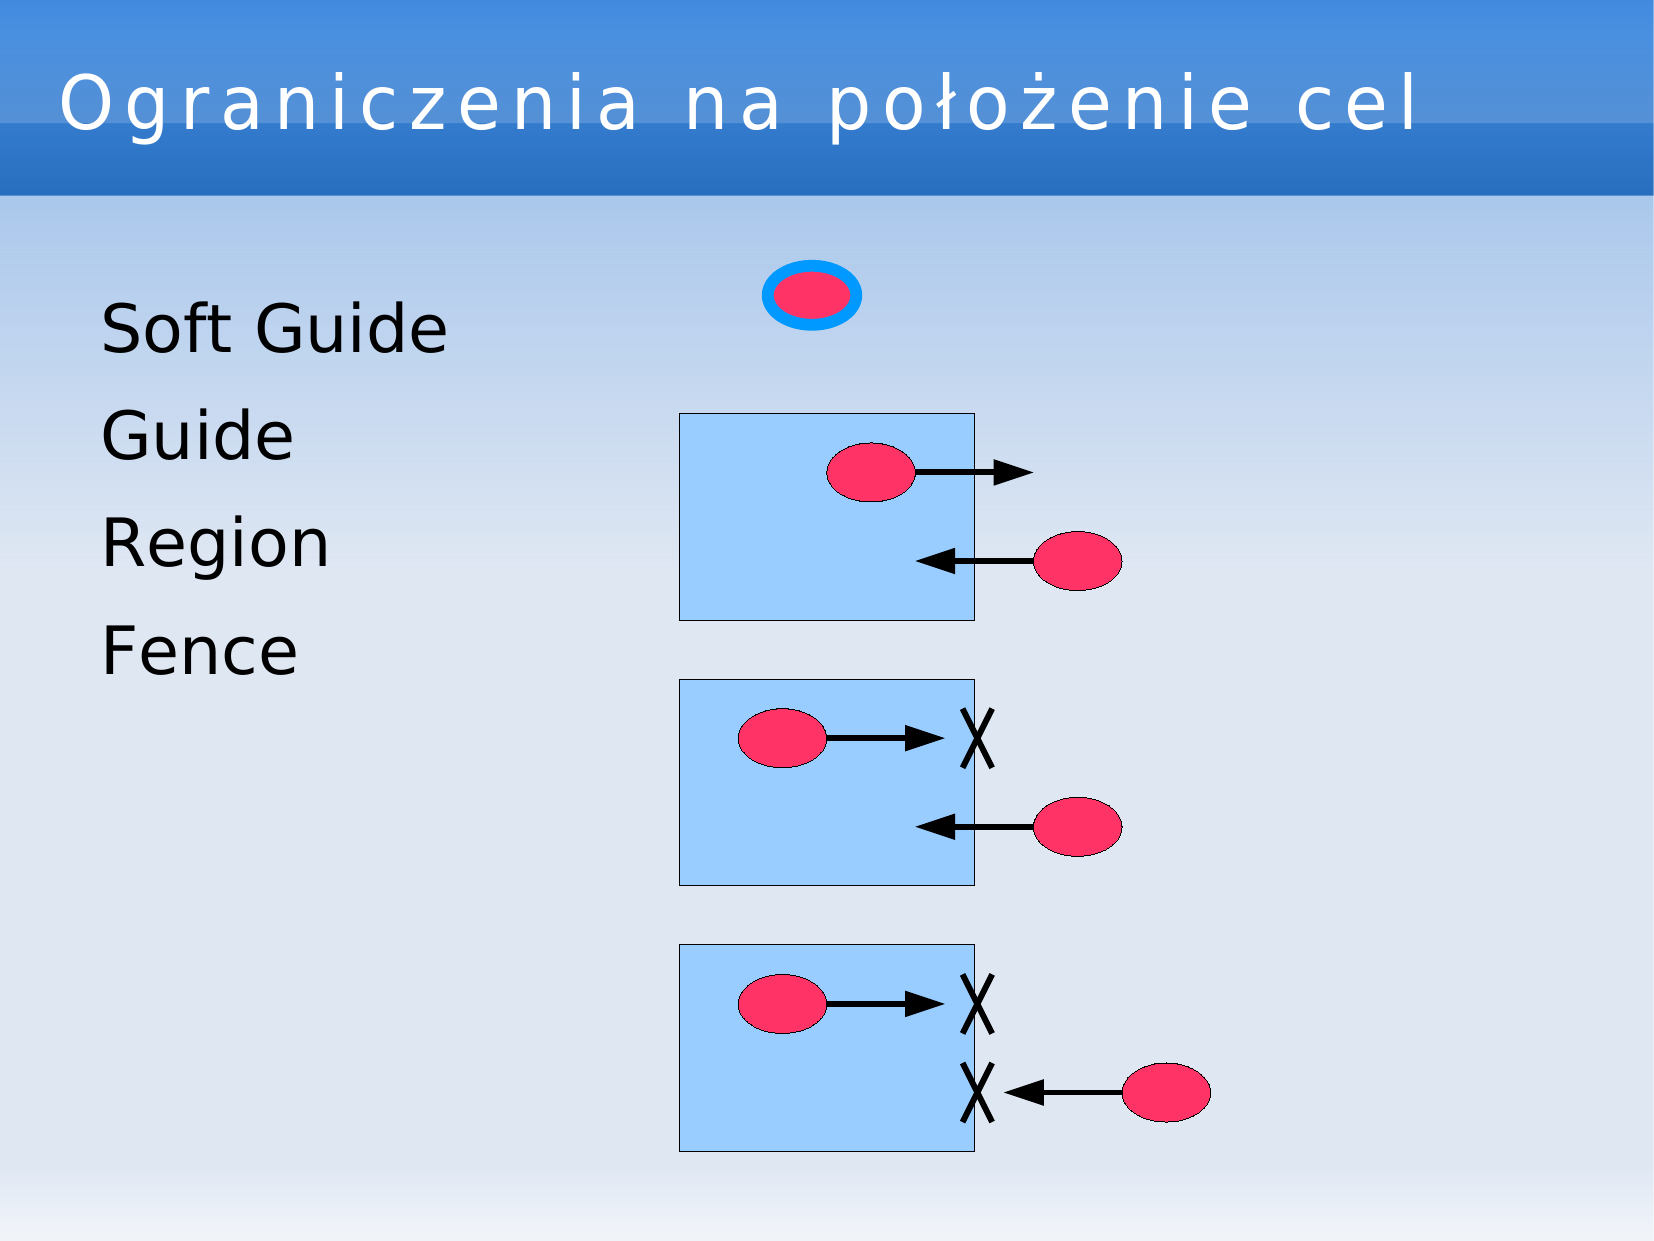

# Ograniczenia na położenie cel
Soft Guide
Guide
Region
Fence